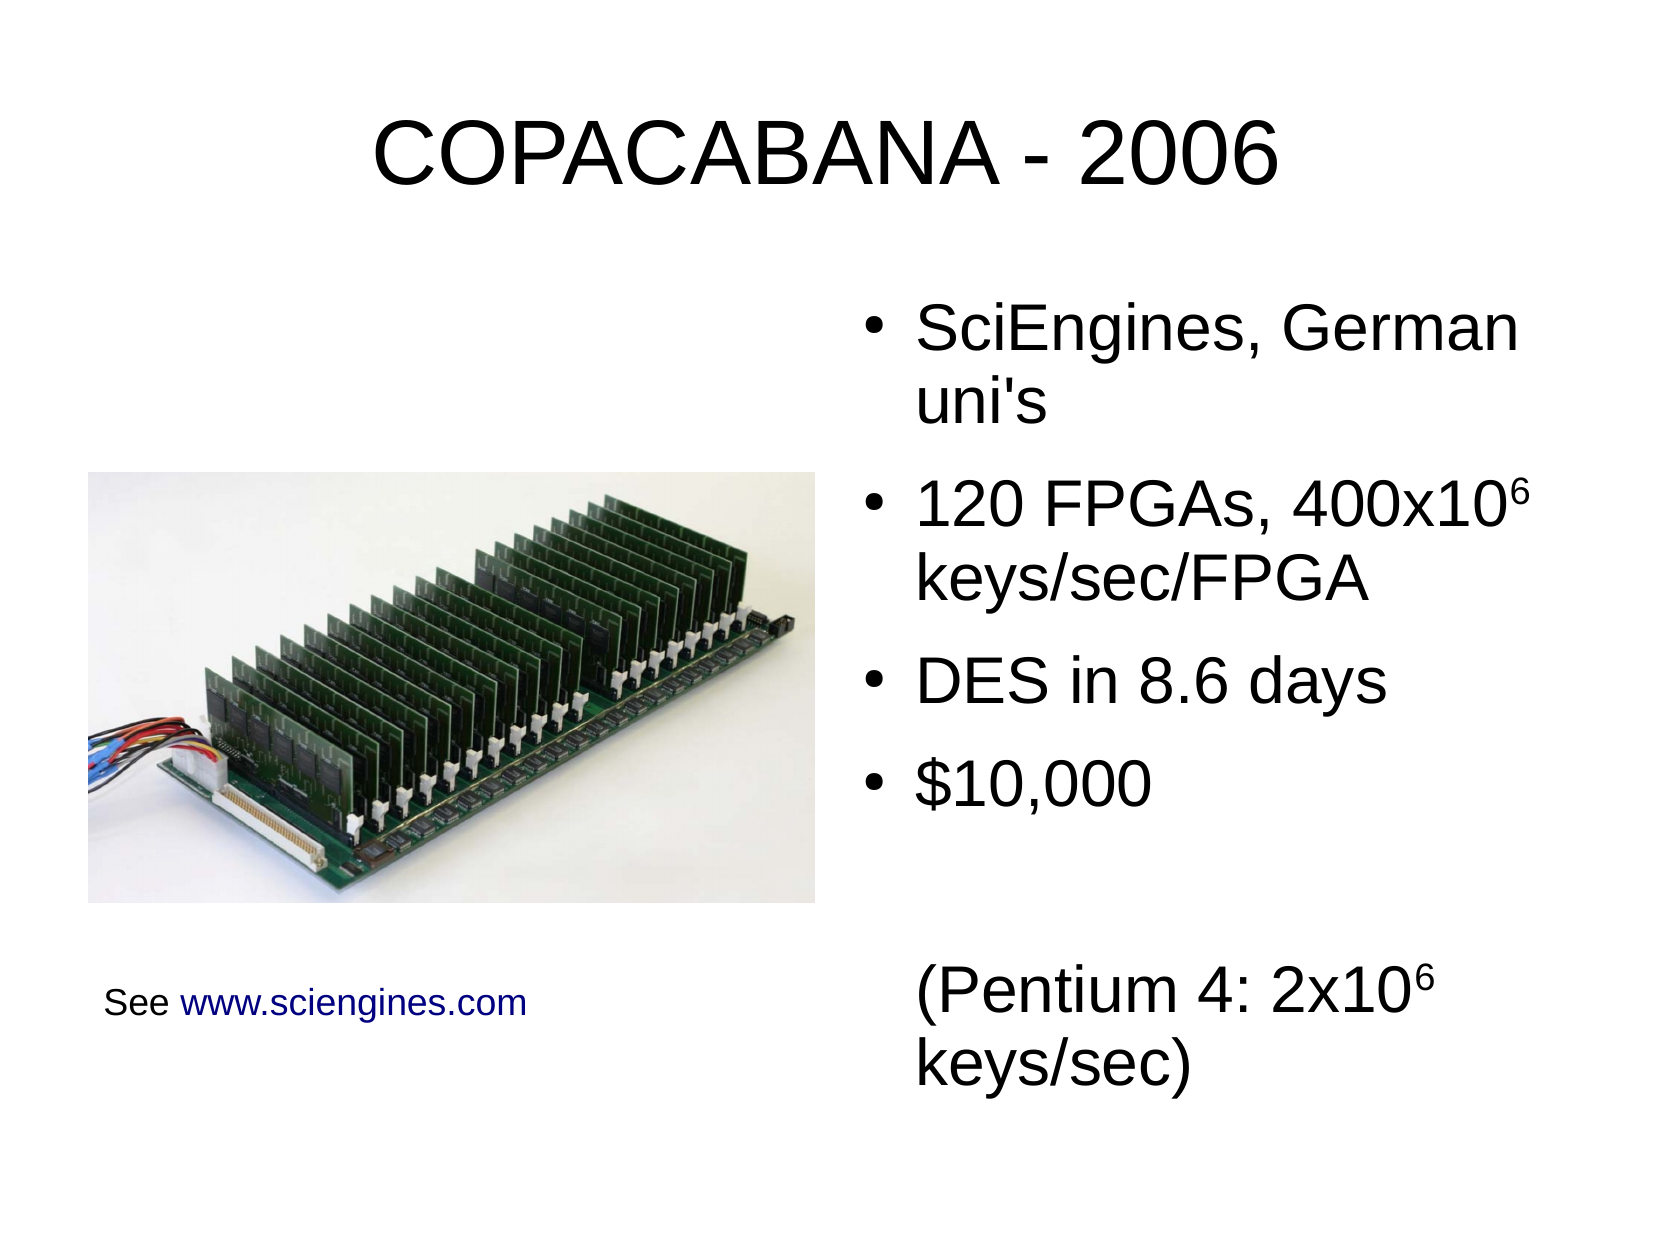

# COPACABANA - 2006
SciEngines, German uni's
120 FPGAs, 400x106 keys/sec/FPGA
DES in 8.6 days
$10,000
(Pentium 4: 2x106 keys/sec)
See www.sciengines.com